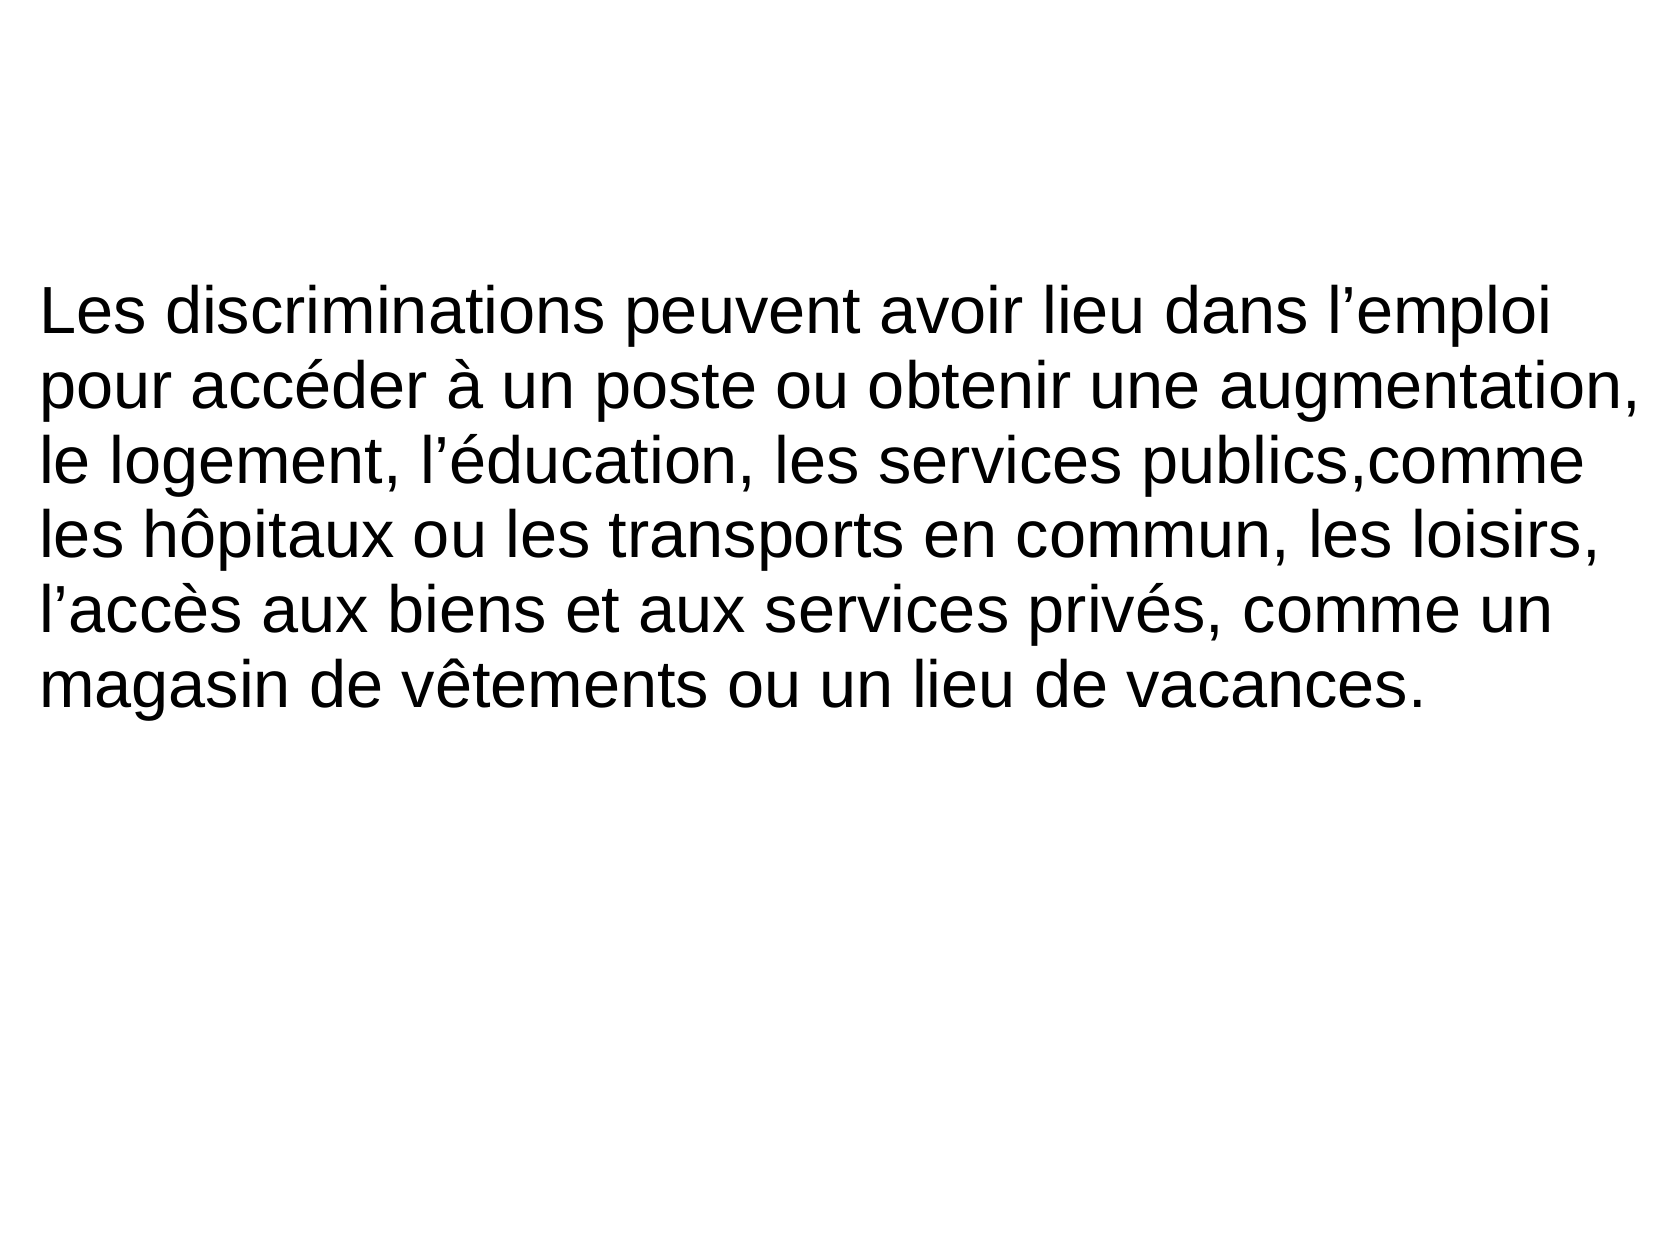

Les discriminations peuvent avoir lieu dans l’emploi pour accéder à un poste ou obtenir une augmentation, le logement, l’éducation, les services publics,comme les hôpitaux ou les transports en commun, les loisirs, l’accès aux biens et aux services privés, comme un magasin de vêtements ou un lieu de vacances.